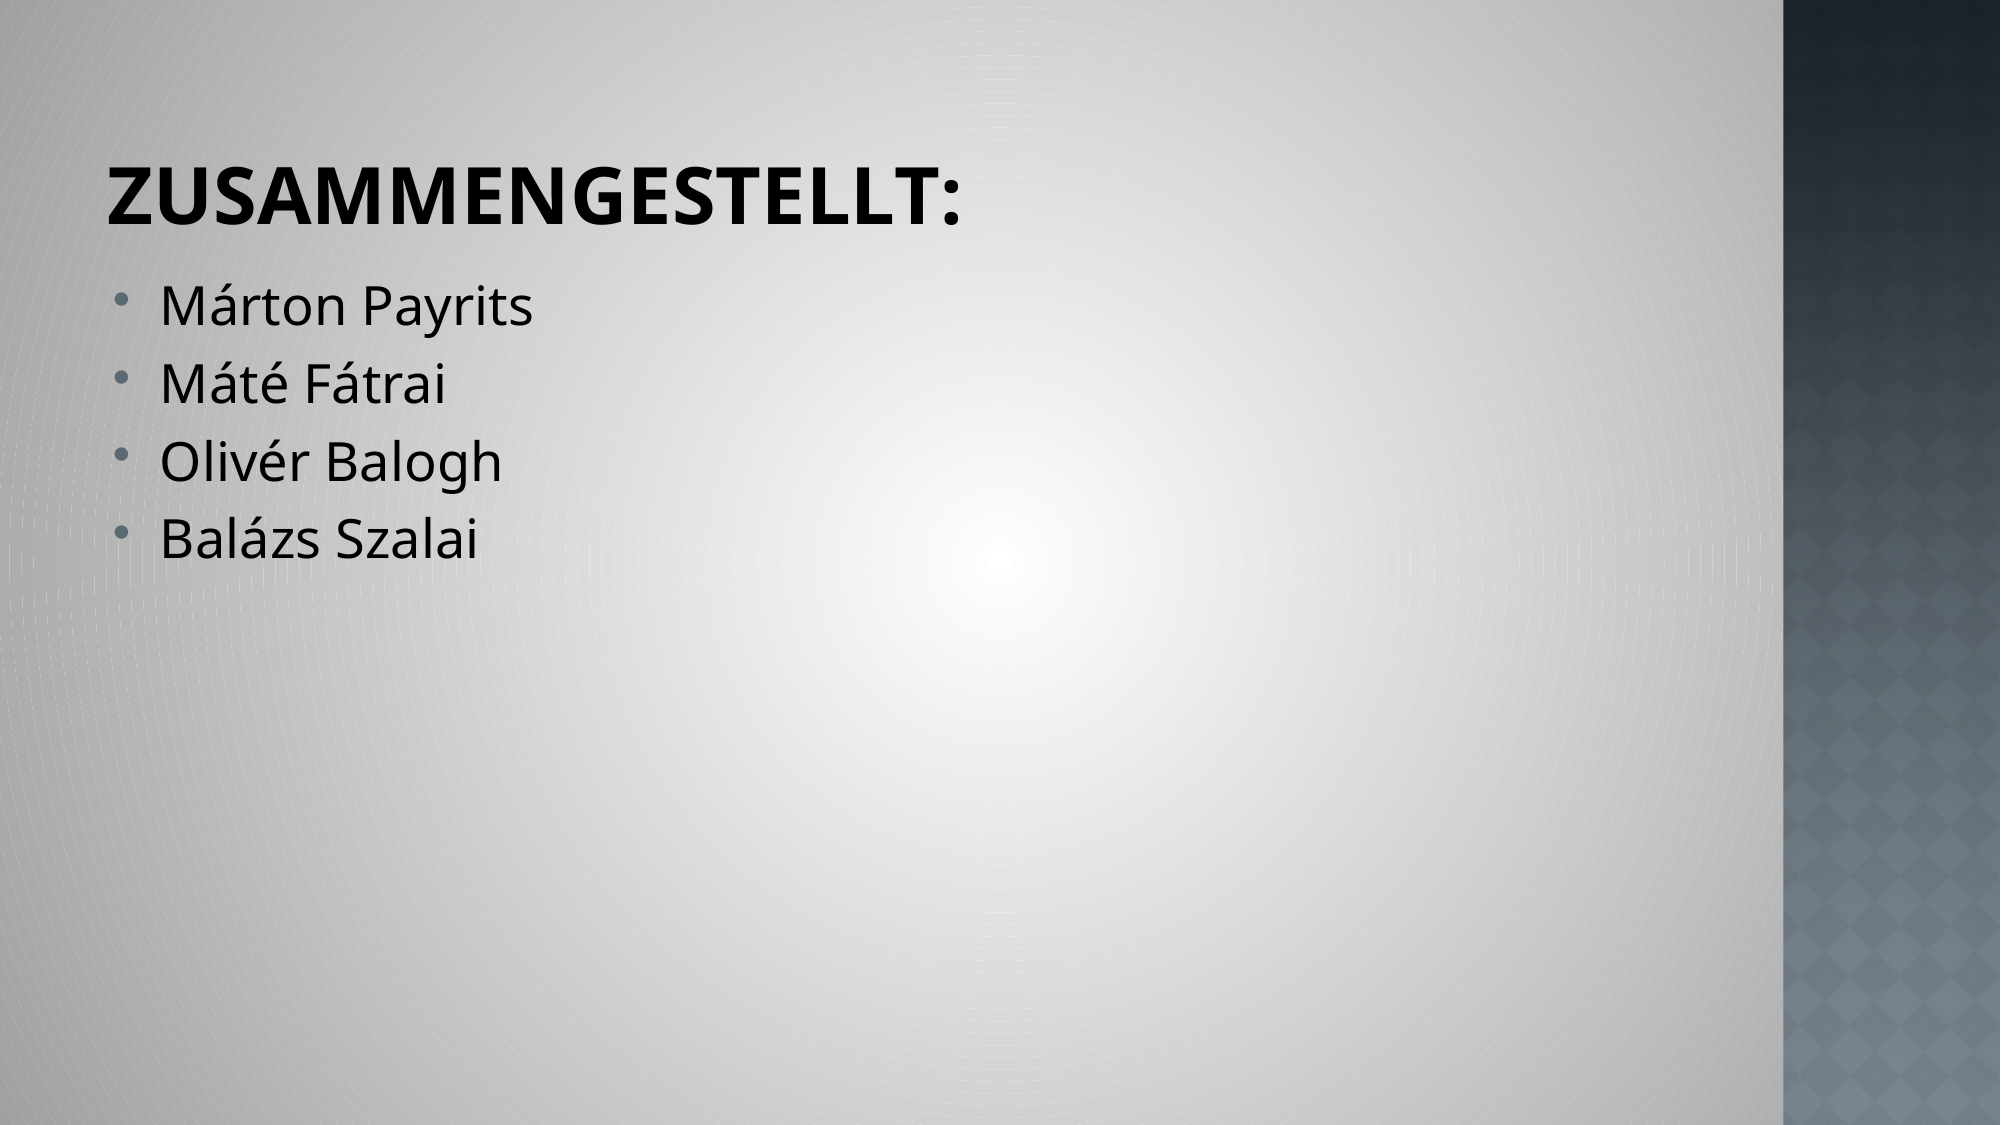

# Zusammengestellt:
Márton Payrits
Máté Fátrai
Olivér Balogh
Balázs Szalai